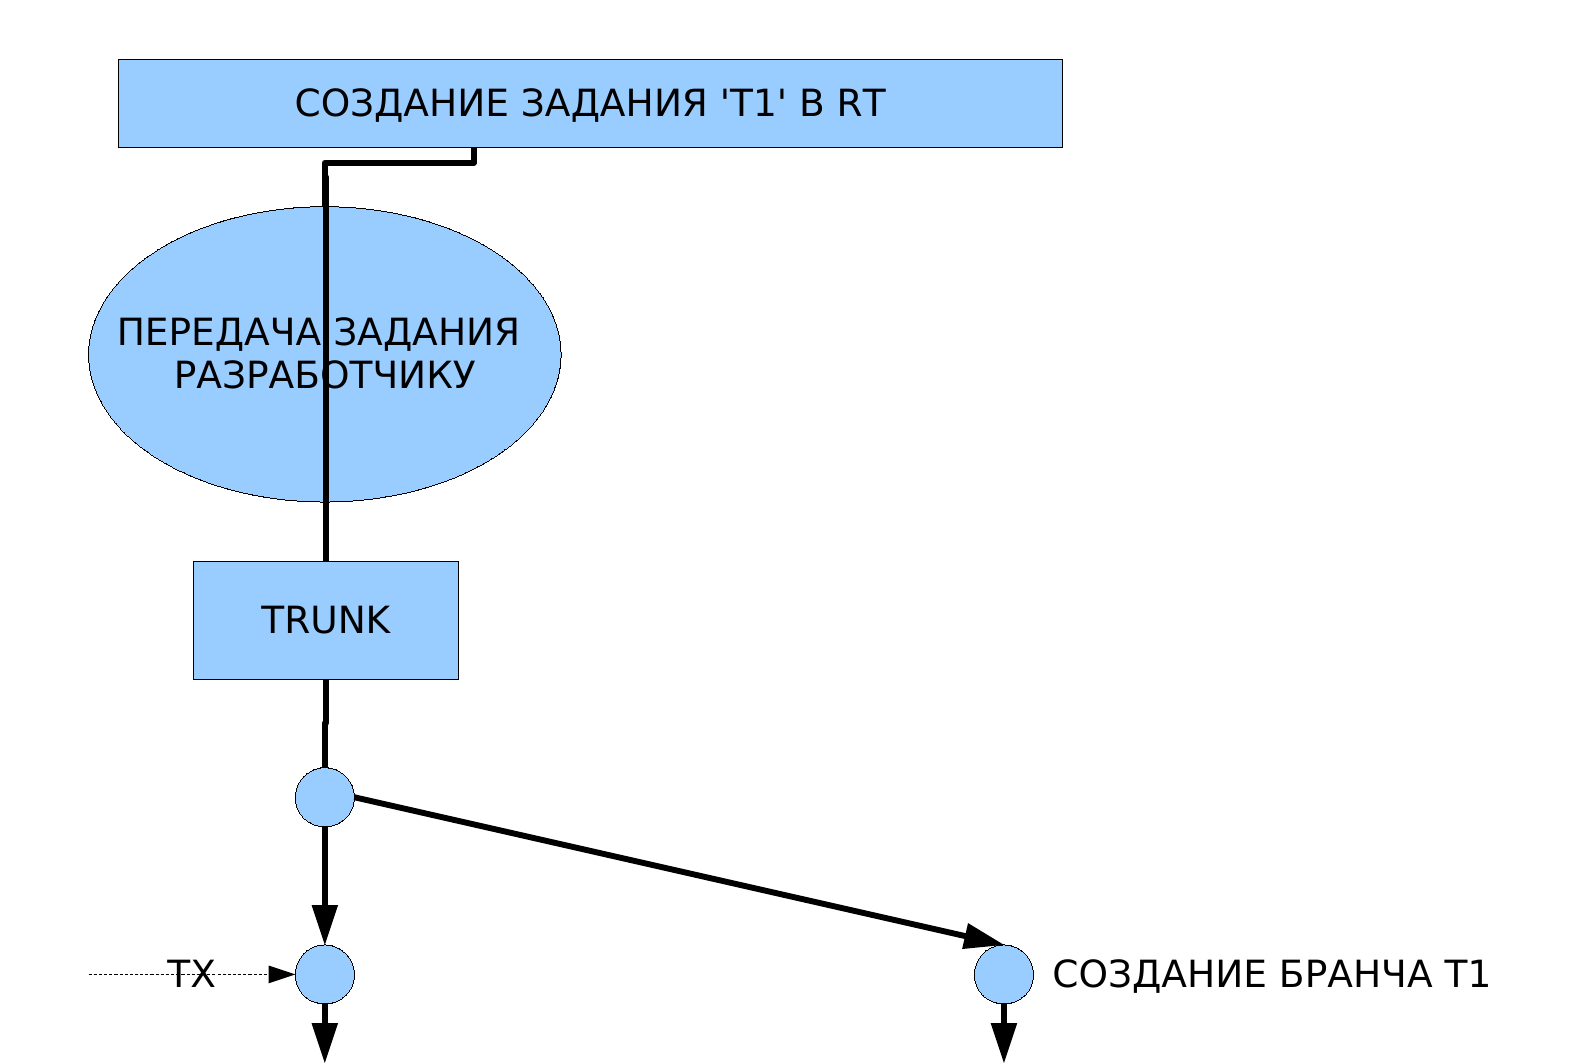

СОЗДАНИЕ ЗАДАНИЯ 'T1' В RT
ПЕРЕДАЧА ЗАДАНИЯ
РАЗРАБОТЧИКУ
TRUNK
СОЗДАНИЕ БРАНЧА Т1
TX